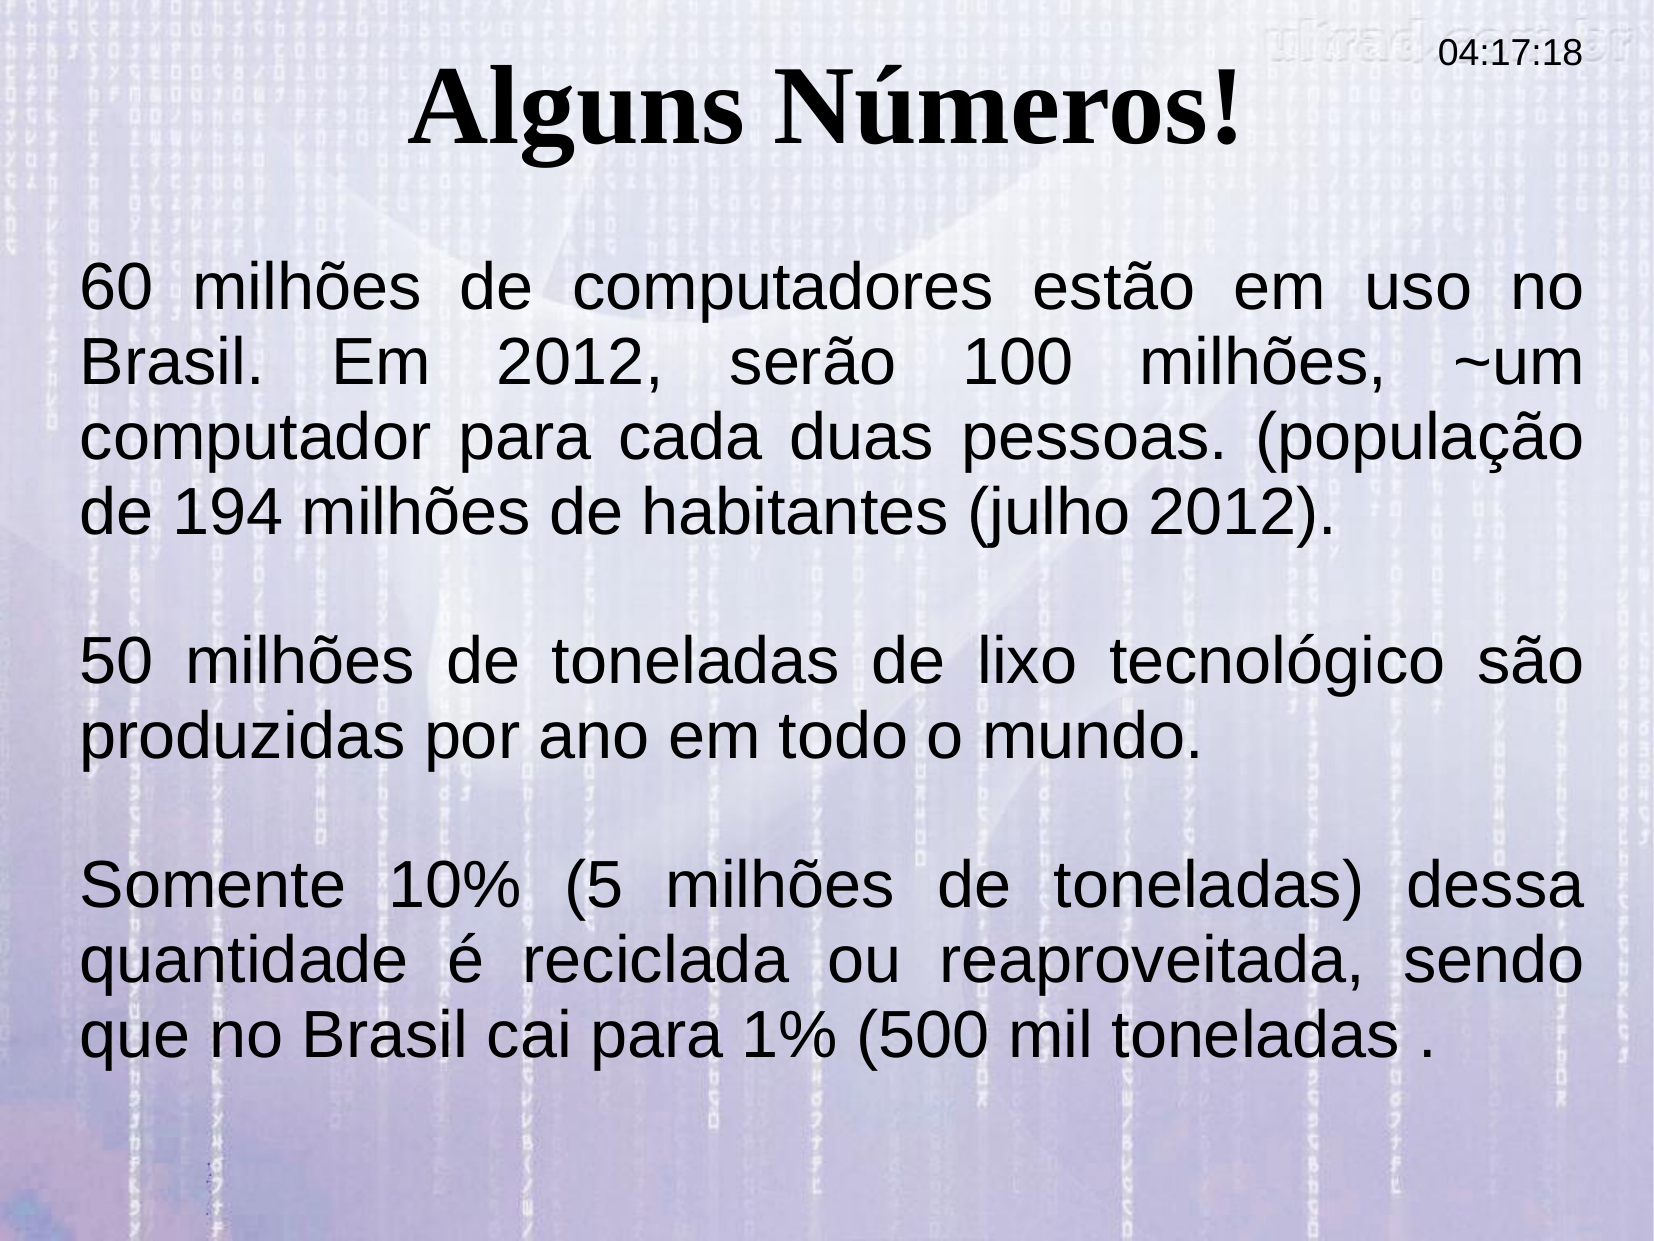

03:10:26
Alguns Números!
60 milhões de computadores estão em uso no Brasil. Em 2012, serão 100 milhões, ~um computador para cada duas pessoas. (população de 194 milhões de habitantes (julho 2012).
50 milhões de toneladas de lixo tecnológico são produzidas por ano em todo o mundo.
Somente 10% (5 milhões de toneladas) dessa quantidade é reciclada ou reaproveitada, sendo que no Brasil cai para 1% (500 mil toneladas .